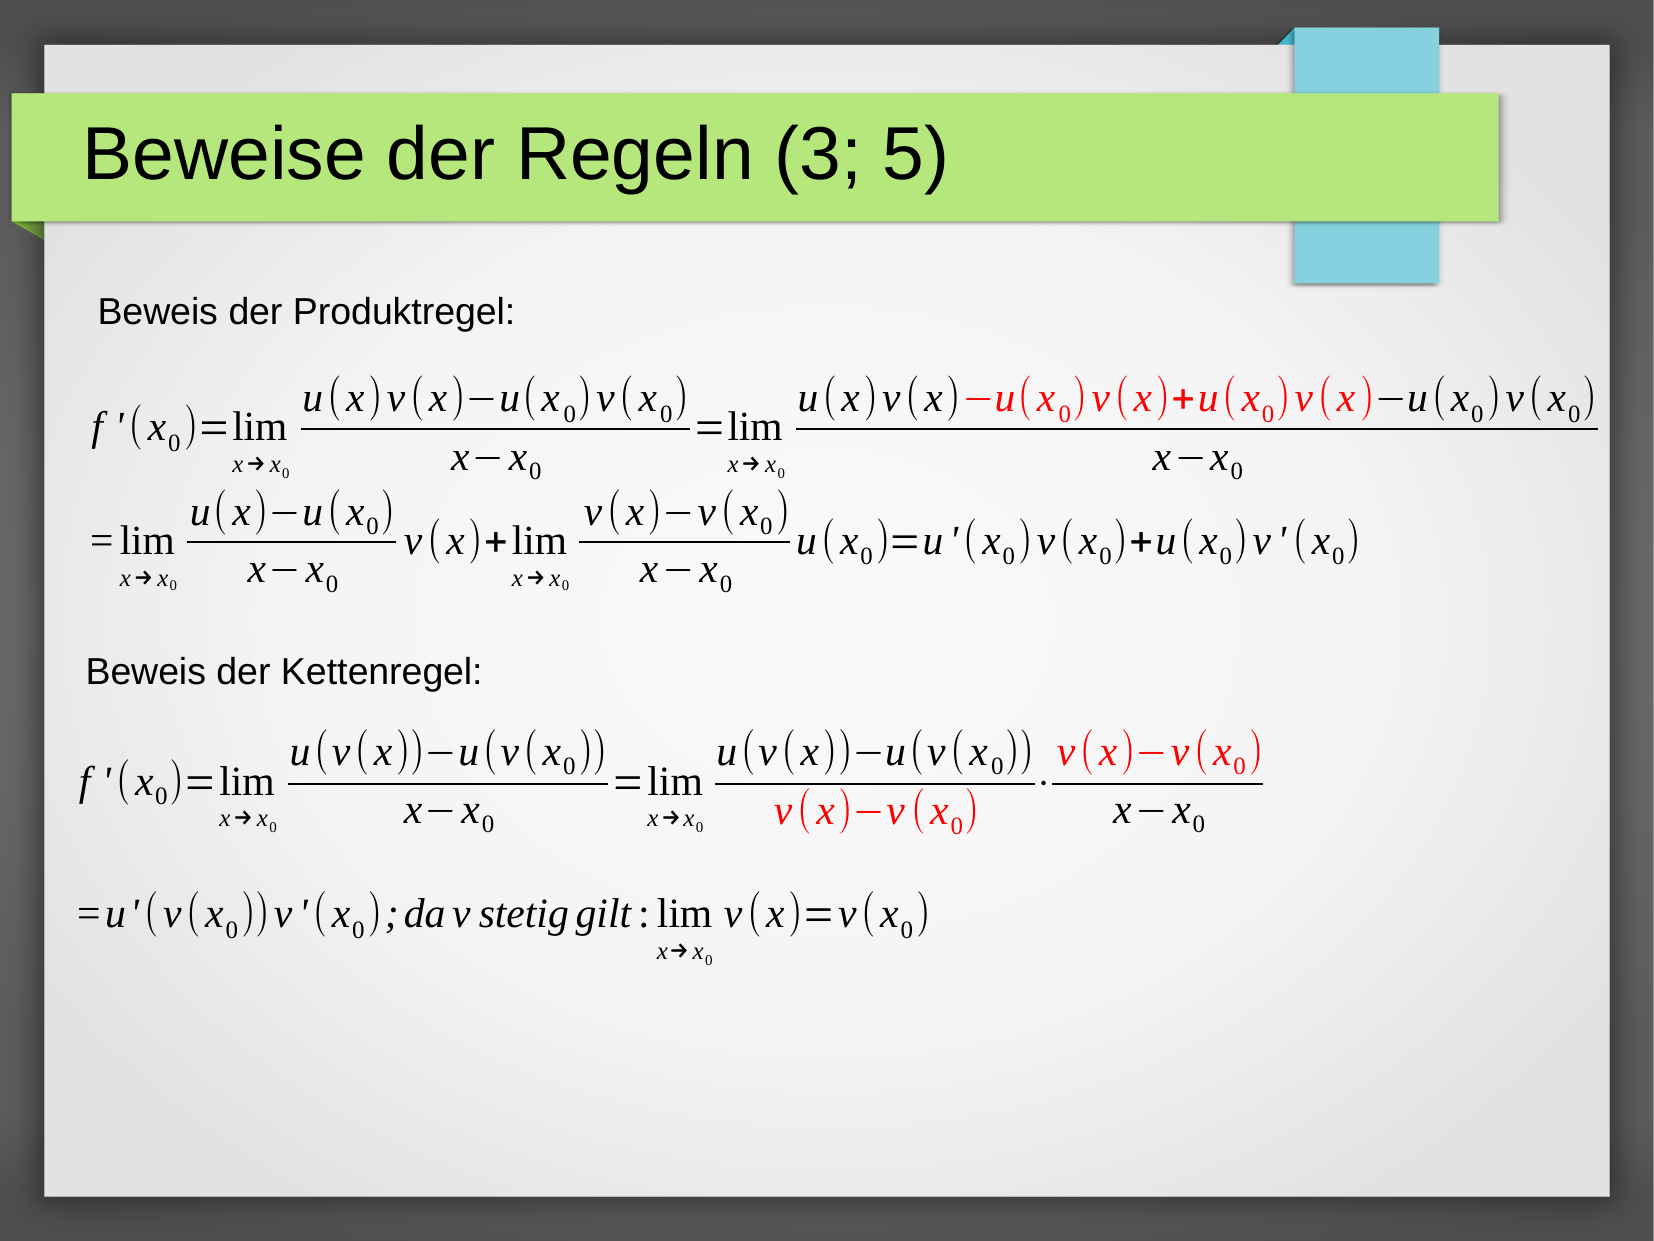

# Beweise der Regeln (3; 5)
Beweis der Produktregel:
Beweis der Kettenregel: